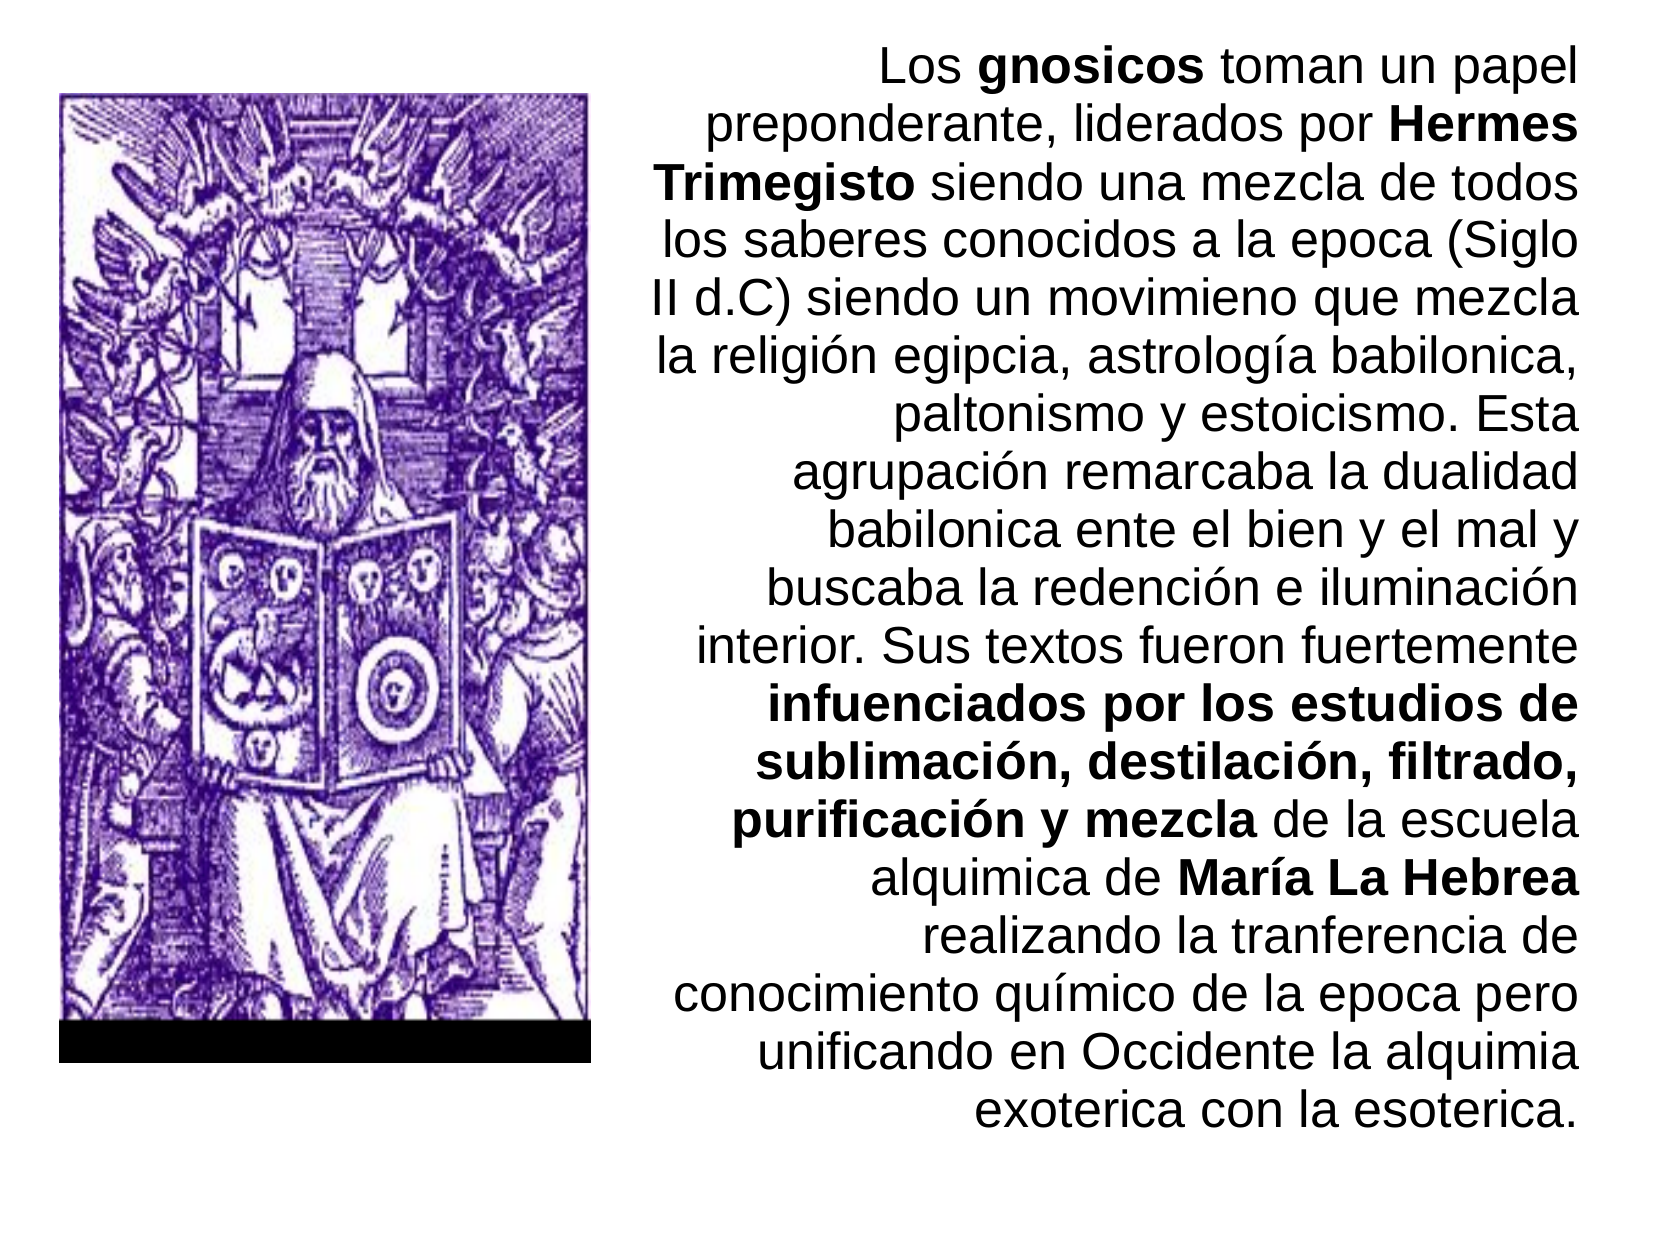

Los gnosicos toman un papel preponderante, liderados por Hermes Trimegisto siendo una mezcla de todos los saberes conocidos a la epoca (Siglo II d.C) siendo un movimieno que mezcla la religión egipcia, astrología babilonica, paltonismo y estoicismo. Esta agrupación remarcaba la dualidad babilonica ente el bien y el mal y buscaba la redención e iluminación interior. Sus textos fueron fuertemente infuenciados por los estudios de sublimación, destilación, filtrado, purificación y mezcla de la escuela alquimica de María La Hebrea realizando la tranferencia de conocimiento químico de la epoca pero unificando en Occidente la alquimia exoterica con la esoterica.